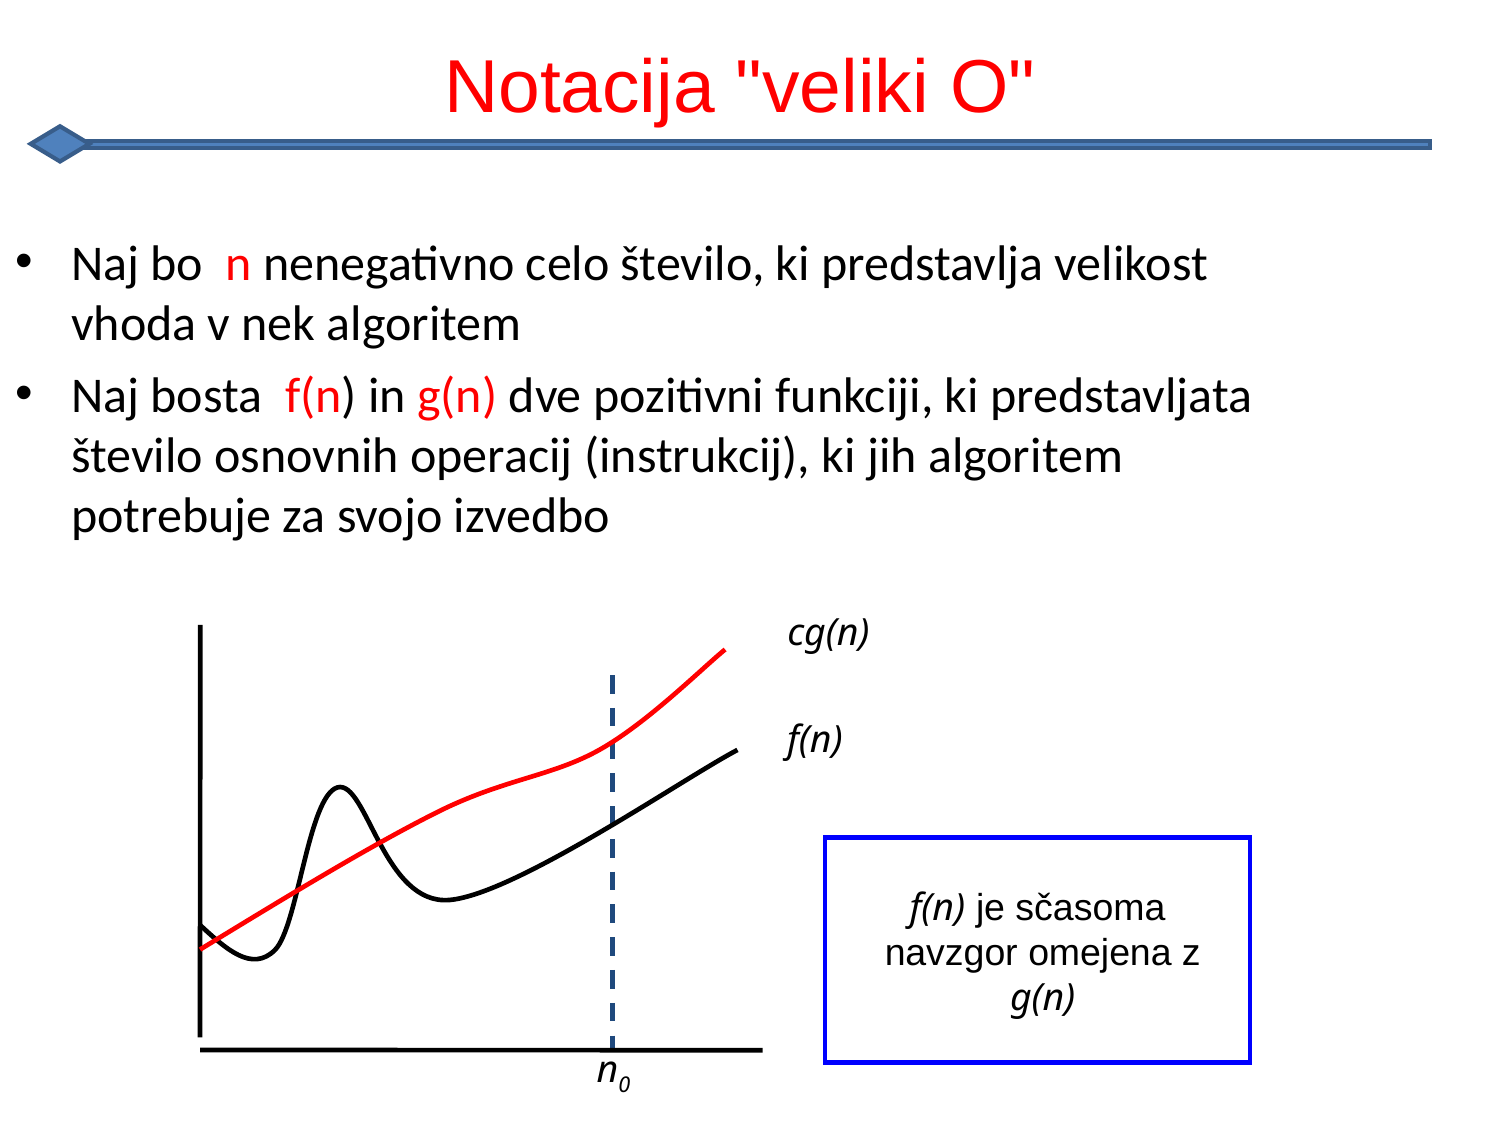

# Notacija "veliki O"
Naj bo n nenegativno celo število, ki predstavlja velikost vhoda v nek algoritem
Naj bosta f(n) in g(n) dve pozitivni funkciji, ki predstavljata število osnovnih operacij (instrukcij), ki jih algoritem potrebuje za svojo izvedbo
cg(n)
f(n)
f(n) je sčasoma
 navzgor omejena z
 g(n)
n0